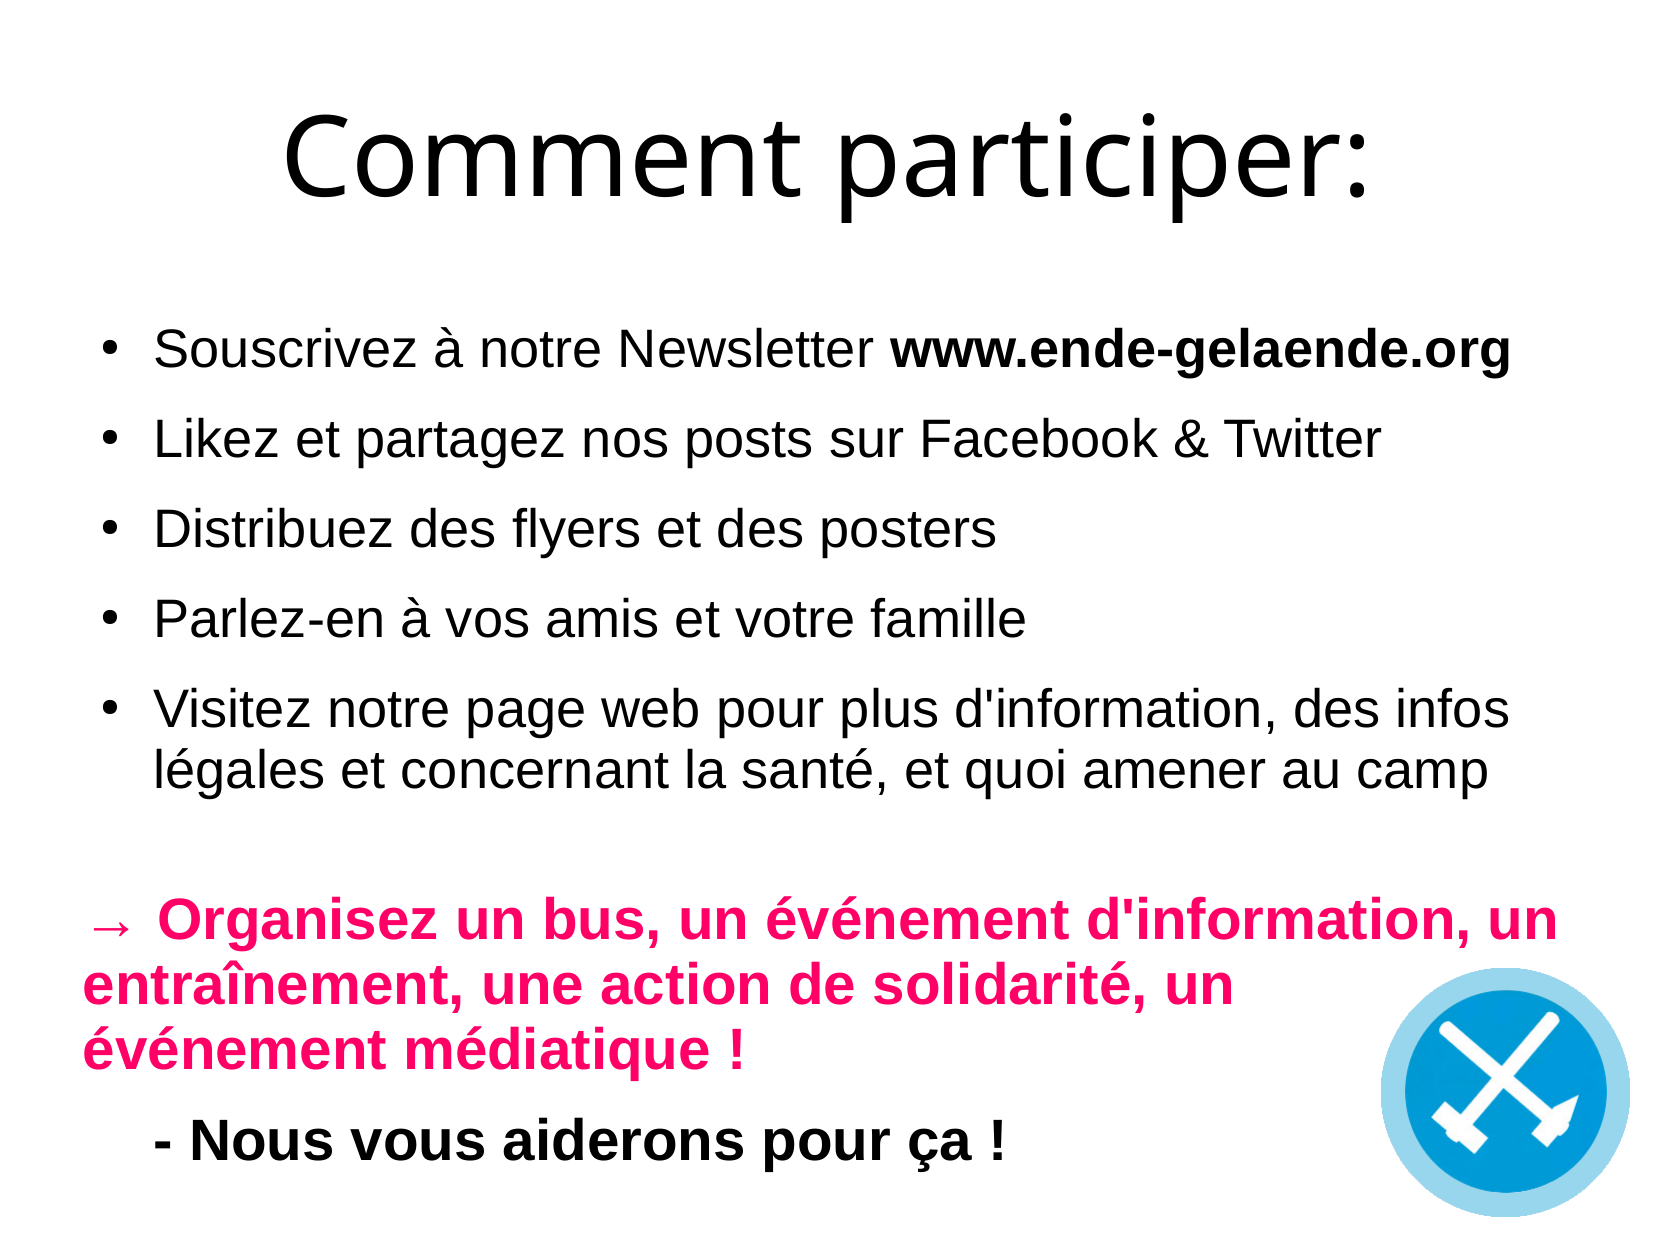

# Comment participer:
Souscrivez à notre Newsletter www.ende-gelaende.org
Likez et partagez nos posts sur Facebook & Twitter
Distribuez des flyers et des posters
Parlez-en à vos amis et votre famille
Visitez notre page web pour plus d'information, des infos légales et concernant la santé, et quoi amener au camp
→ Organisez un bus, un événement d'information, un entraînement, une action de solidarité, un événement médiatique !
- Nous vous aiderons pour ça !